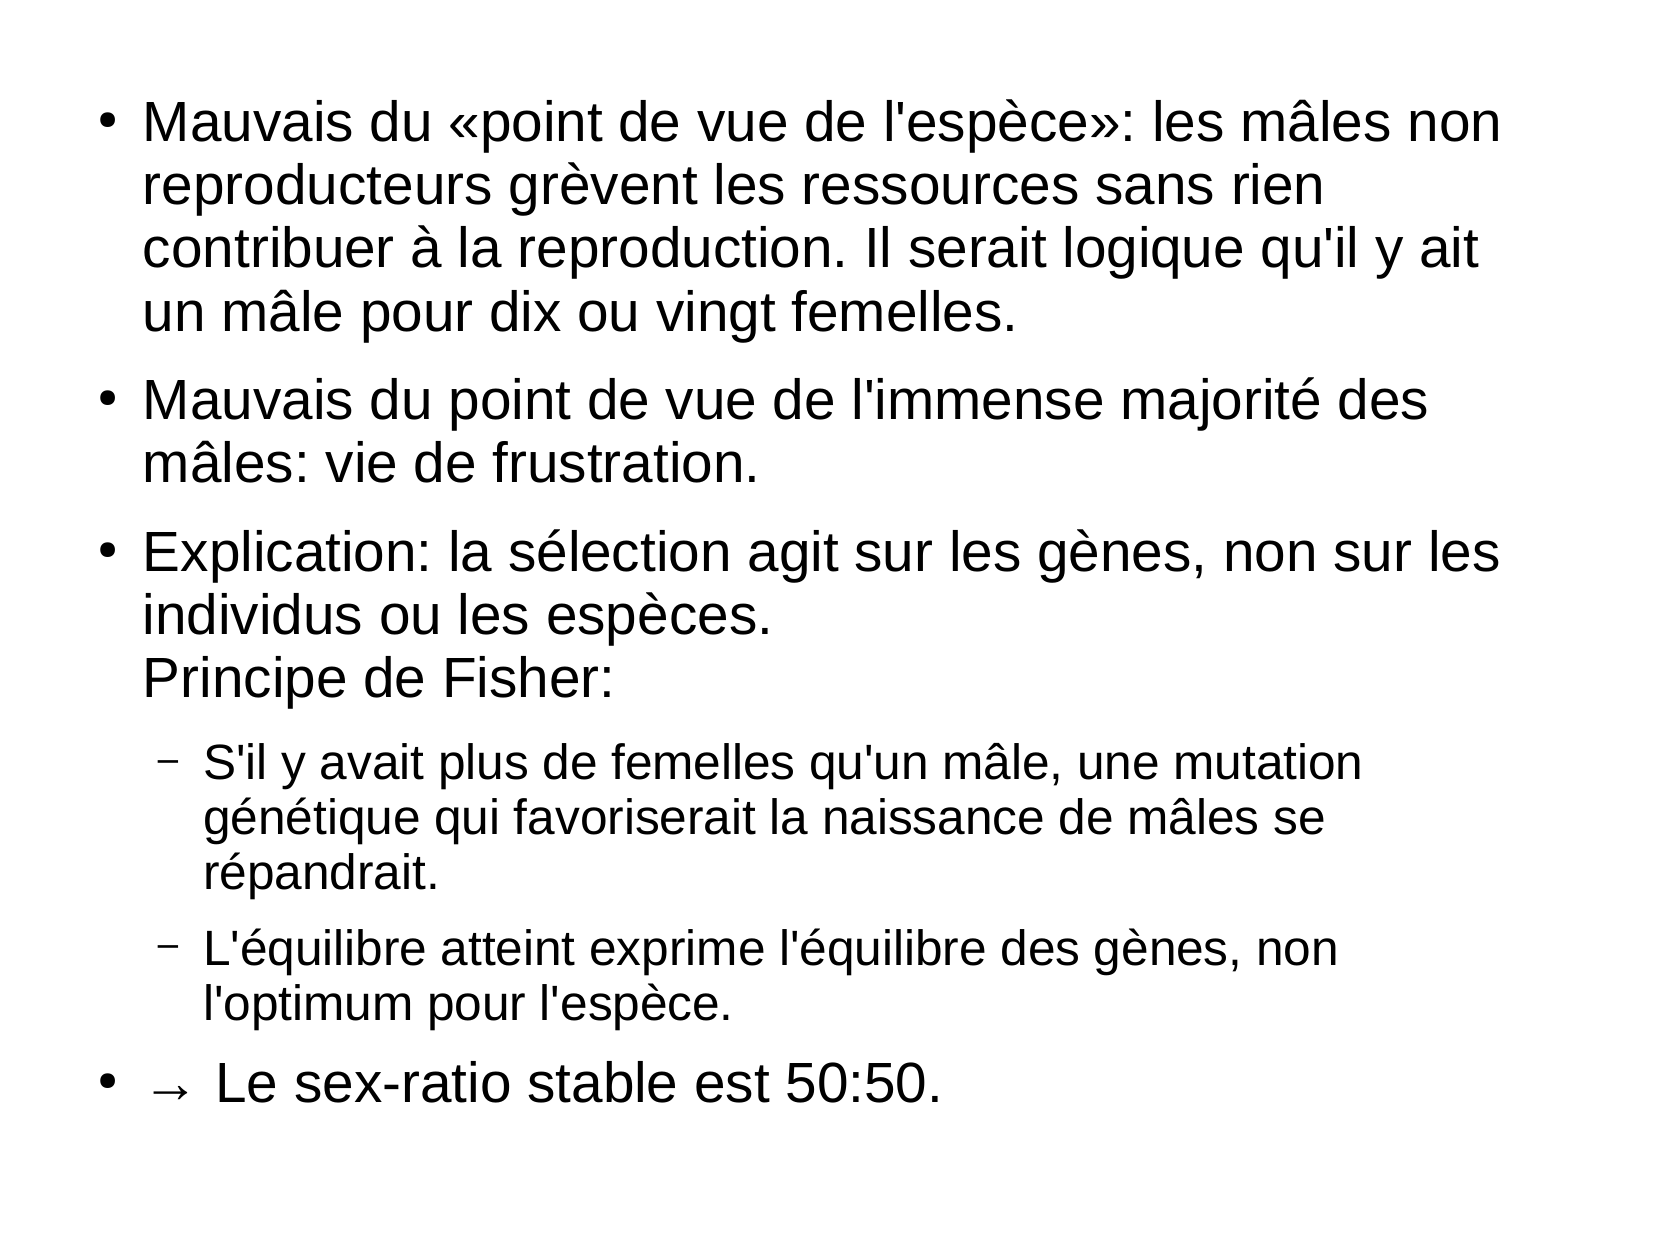

# Mauvais du «point de vue de l'espèce»: les mâles non reproducteurs grèvent les ressources sans rien contribuer à la reproduction. Il serait logique qu'il y ait un mâle pour dix ou vingt femelles.
Mauvais du point de vue de l'immense majorité des mâles: vie de frustration.
Explication: la sélection agit sur les gènes, non sur les individus ou les espèces.
Principe de Fisher:
S'il y avait plus de femelles qu'un mâle, une mutation génétique qui favoriserait la naissance de mâles se répandrait.
L'équilibre atteint exprime l'équilibre des gènes, non l'optimum pour l'espèce.
→ Le sex-ratio stable est 50:50.